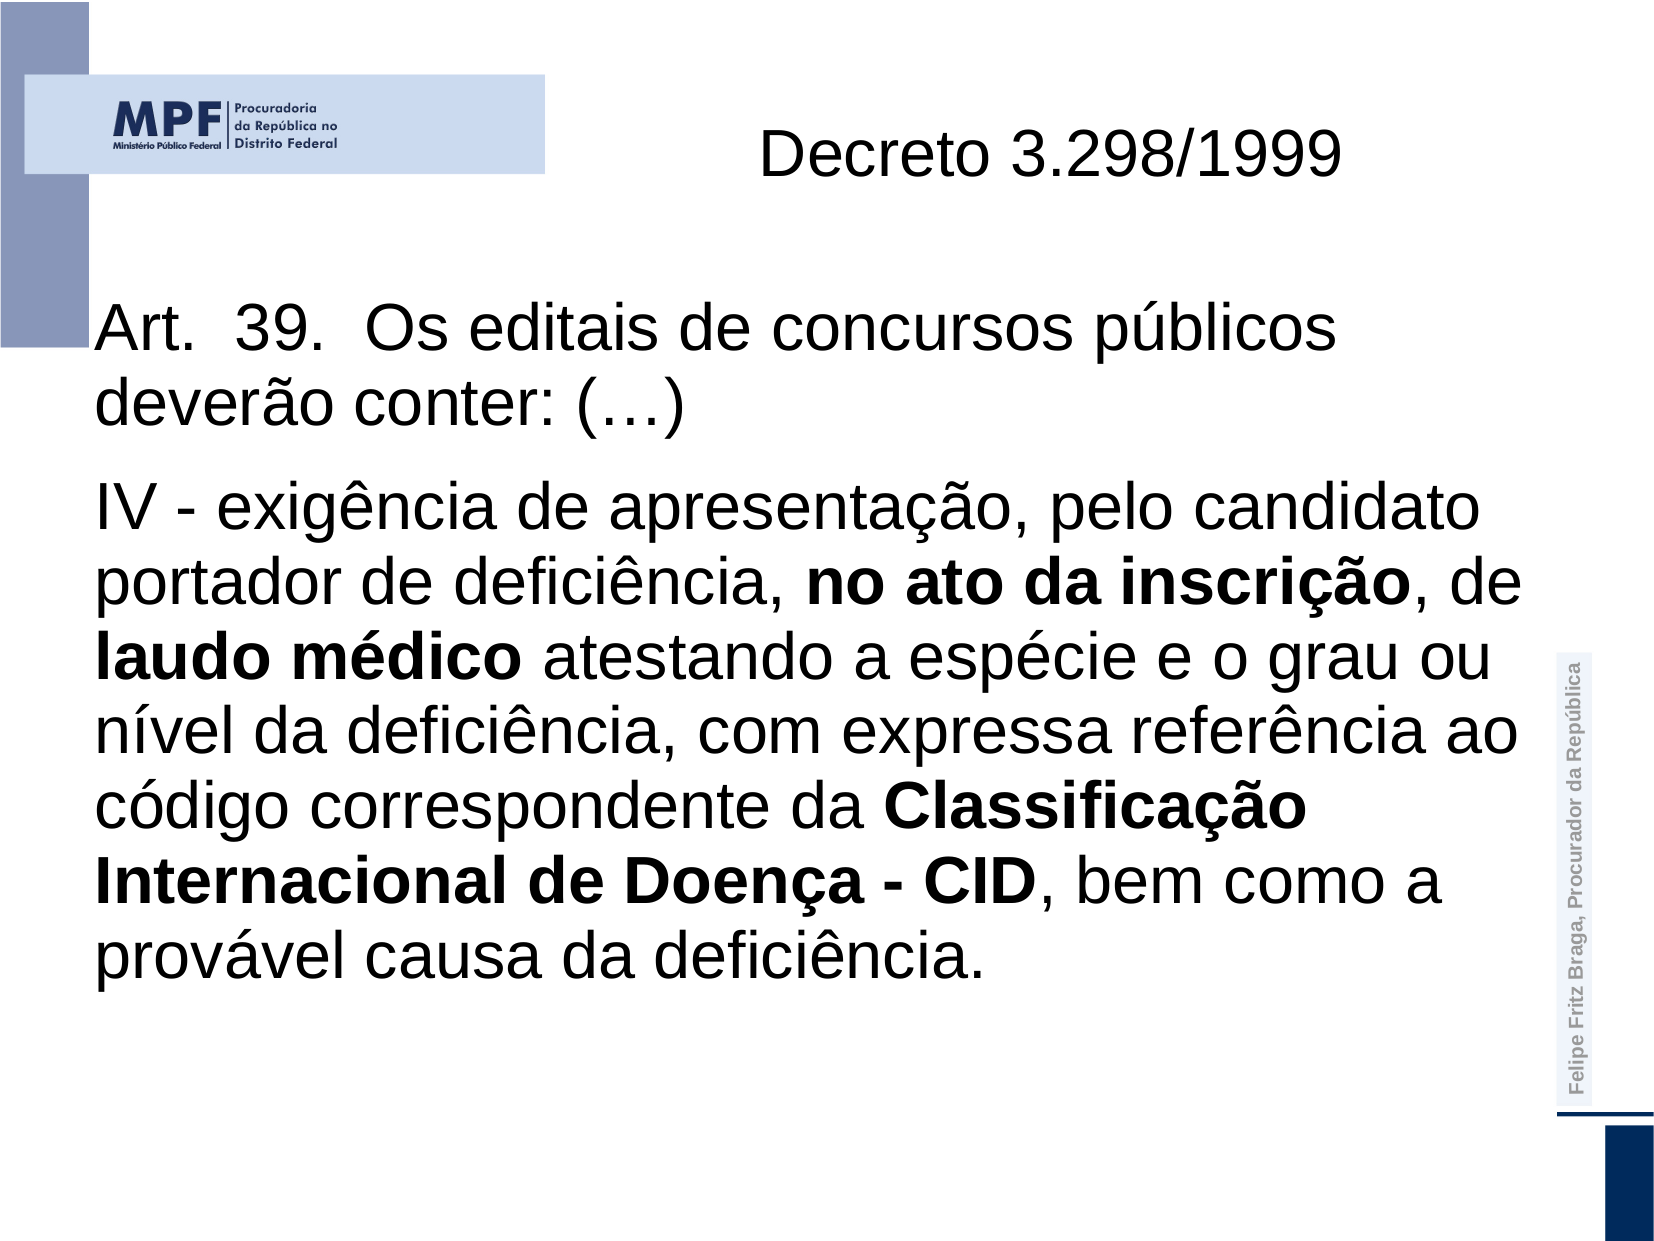

# Decreto 3.298/1999
Art. 39. Os editais de concursos públicos deverão conter: (…)
IV - exigência de apresentação, pelo candidato portador de deficiência, no ato da inscrição, de laudo médico atestando a espécie e o grau ou nível da deficiência, com expressa referência ao código correspondente da Classificação Internacional de Doença - CID, bem como a provável causa da deficiência.